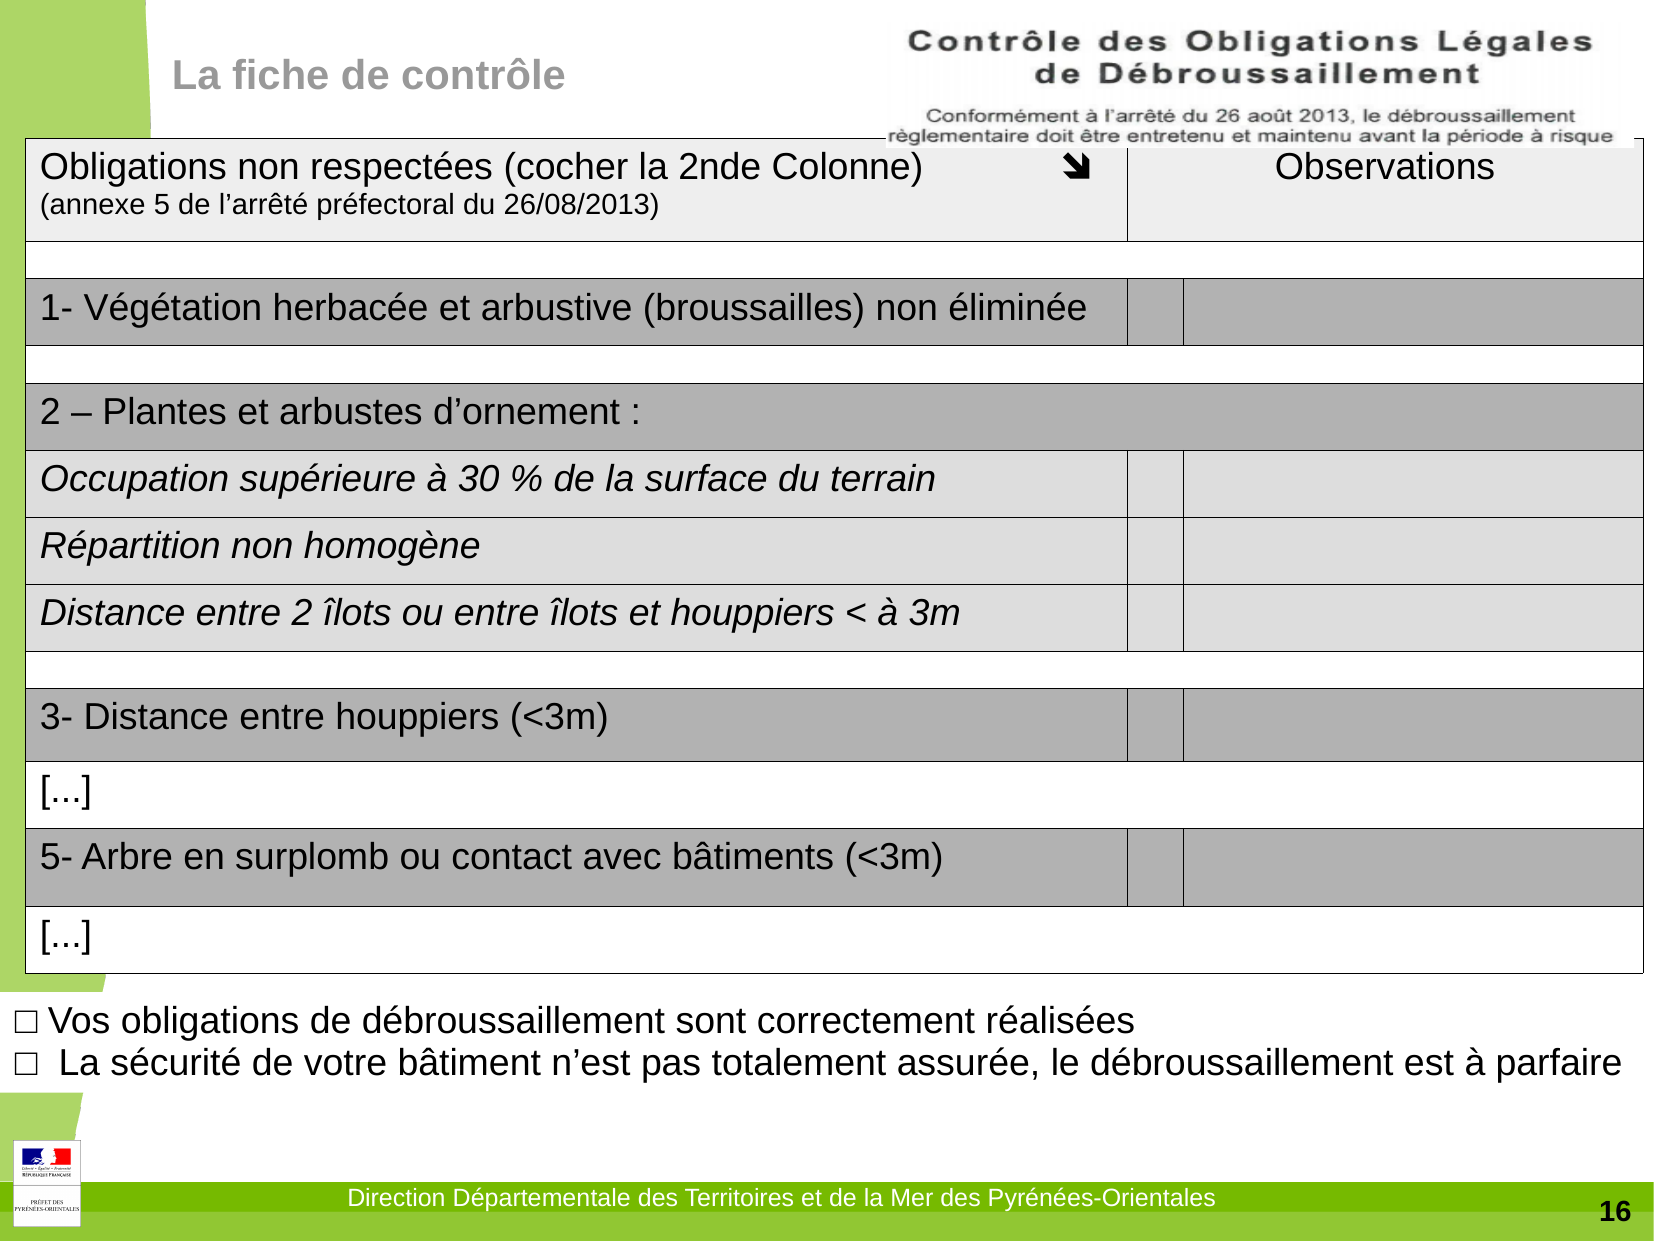

# La fiche de contrôle
| Obligations non respectées (cocher la 2nde Colonne)  (annexe 5 de l’arrêté préfectoral du 26/08/2013) | Observations | |
| --- | --- | --- |
| | | |
| 1- Végétation herbacée et arbustive (broussailles) non éliminée | | |
| | | |
| 2 – Plantes et arbustes d’ornement : | | |
| Occupation supérieure à 30 % de la surface du terrain | | |
| Répartition non homogène | | |
| Distance entre 2 îlots ou entre îlots et houppiers < à 3m | | |
| | | |
| 3- Distance entre houppiers (<3m) | | |
| [...] | | |
| 5- Arbre en surplomb ou contact avec bâtiments (<3m) | | |
| [...] | | |
□ Vos obligations de débroussaillement sont correctement réalisées
□ La sécurité de votre bâtiment n’est pas totalement assurée, le débroussaillement est à parfaire
Direction Départementale des Territoires et de la Mer des Pyrénées-Orientales
16